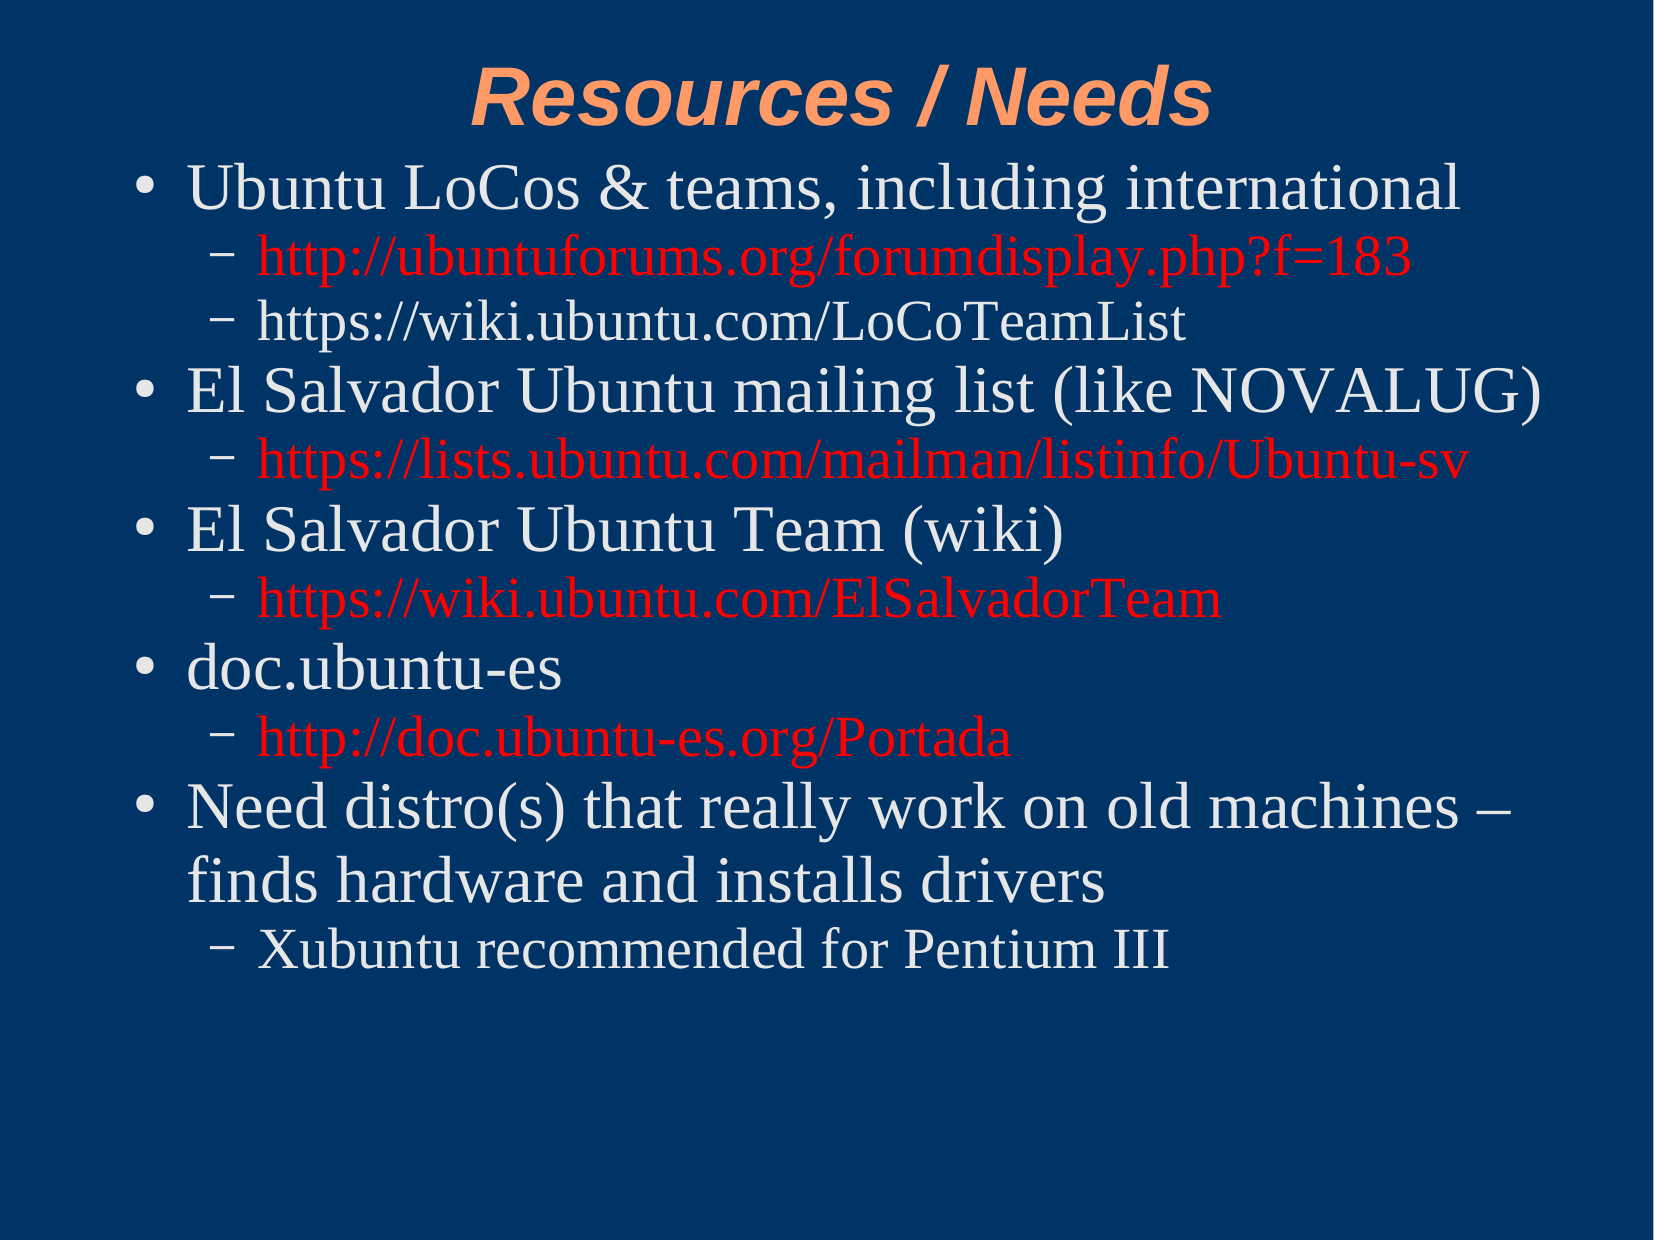

# Resources / Needs
Ubuntu LoCos & teams, including international
http://ubuntuforums.org/forumdisplay.php?f=183
https://wiki.ubuntu.com/LoCoTeamList
El Salvador Ubuntu mailing list (like NOVALUG)
https://lists.ubuntu.com/mailman/listinfo/Ubuntu-sv
El Salvador Ubuntu Team (wiki)
https://wiki.ubuntu.com/ElSalvadorTeam
doc.ubuntu-es
http://doc.ubuntu-es.org/Portada
Need distro(s) that really work on old machines – finds hardware and installs drivers
Xubuntu recommended for Pentium III